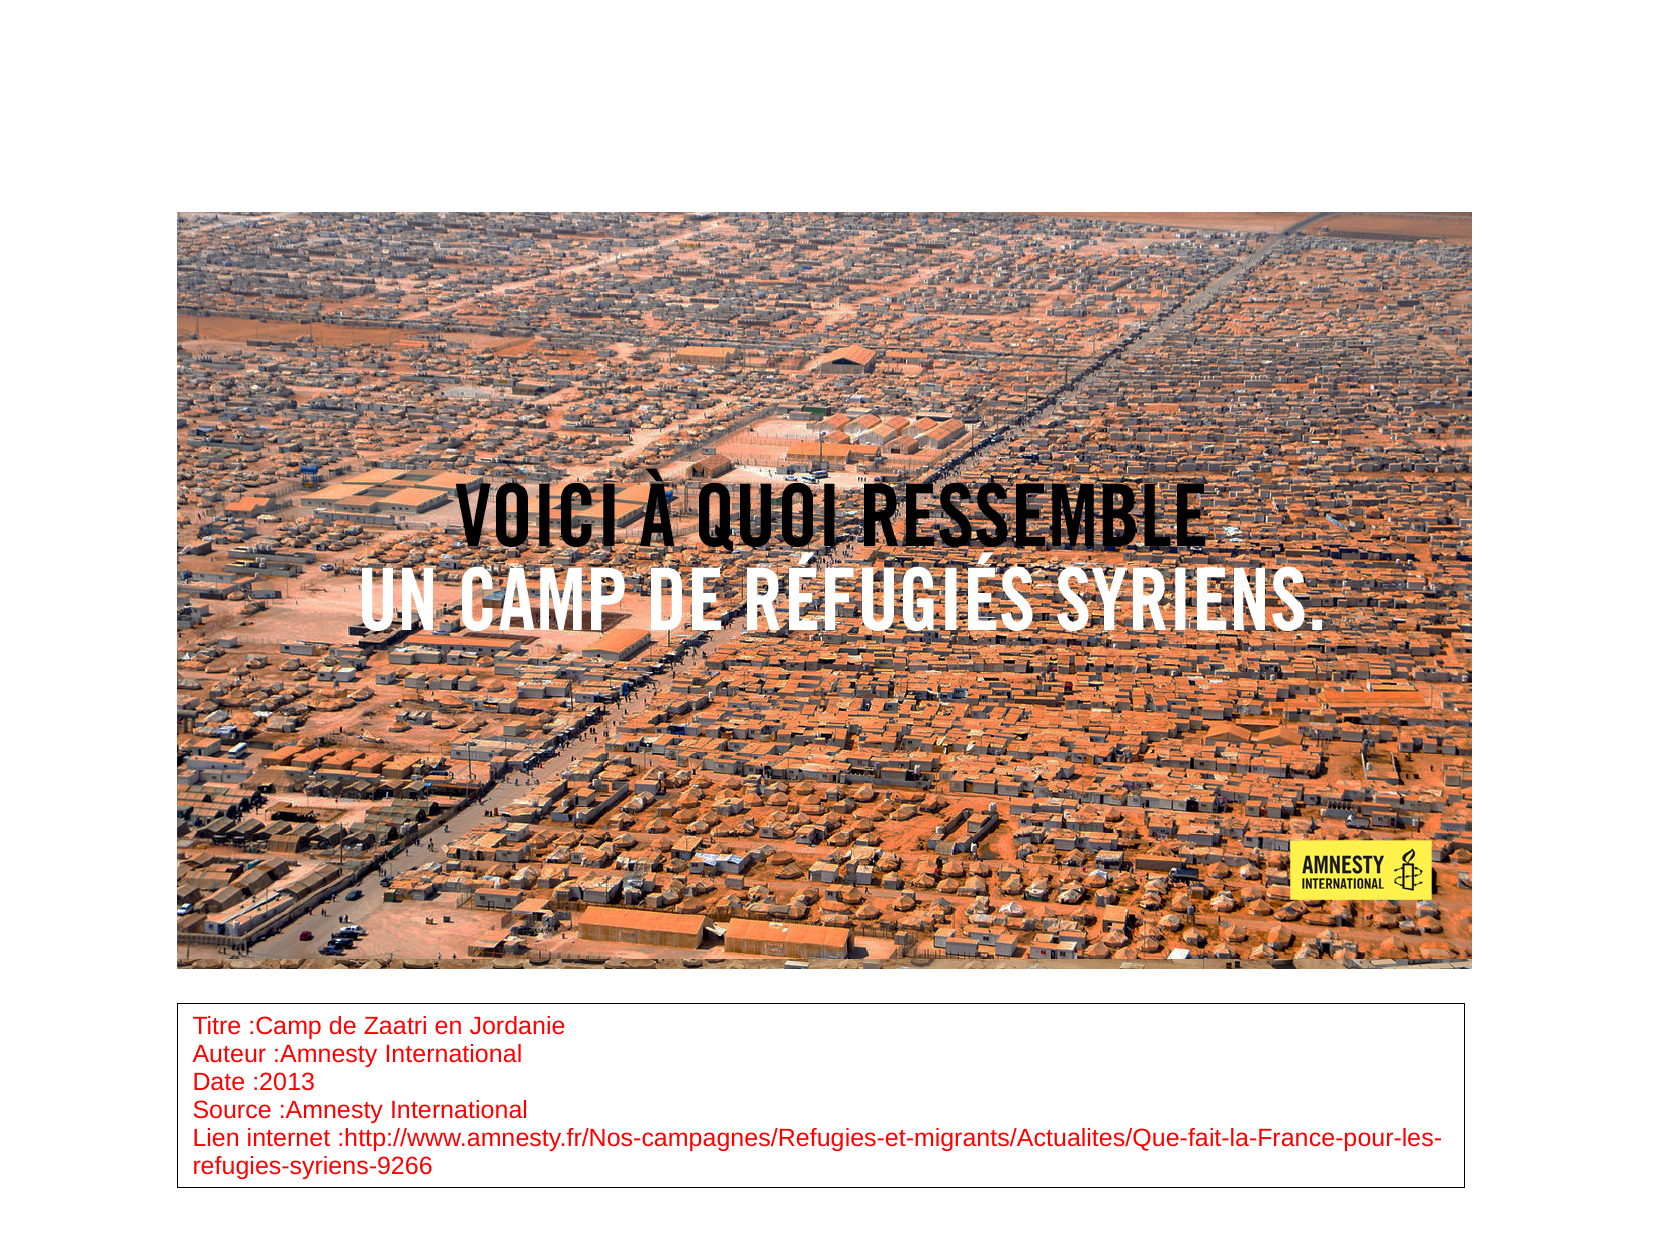

Titre :Camp de Zaatri en Jordanie
Auteur :Amnesty International
Date :2013
Source :Amnesty International
Lien internet :http://www.amnesty.fr/Nos-campagnes/Refugies-et-migrants/Actualites/Que-fait-la-France-pour-les-refugies-syriens-9266